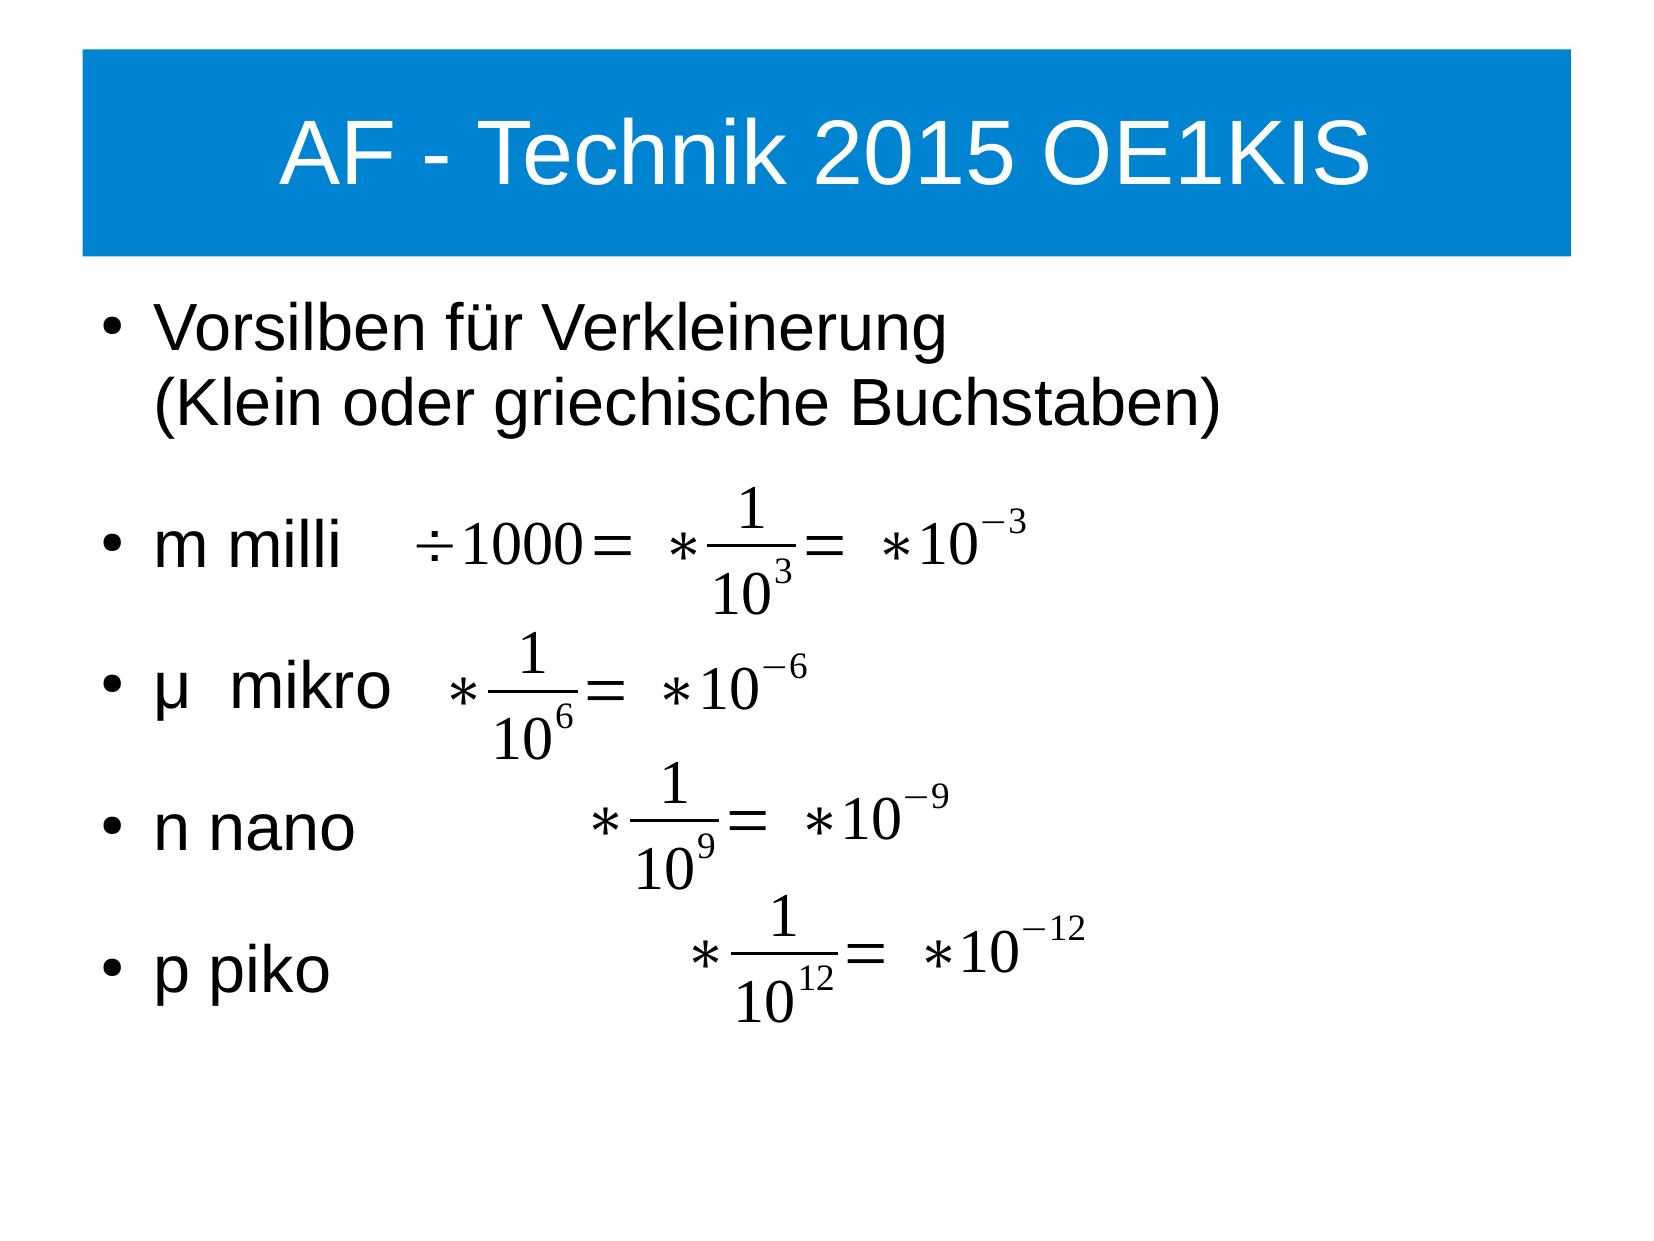

#
AF - Technik 2015 OE1KIS
Vorsilben für Verkleinerung
(Klein oder griechische Buchstaben)
m milli
μ mikro
n nano
p piko